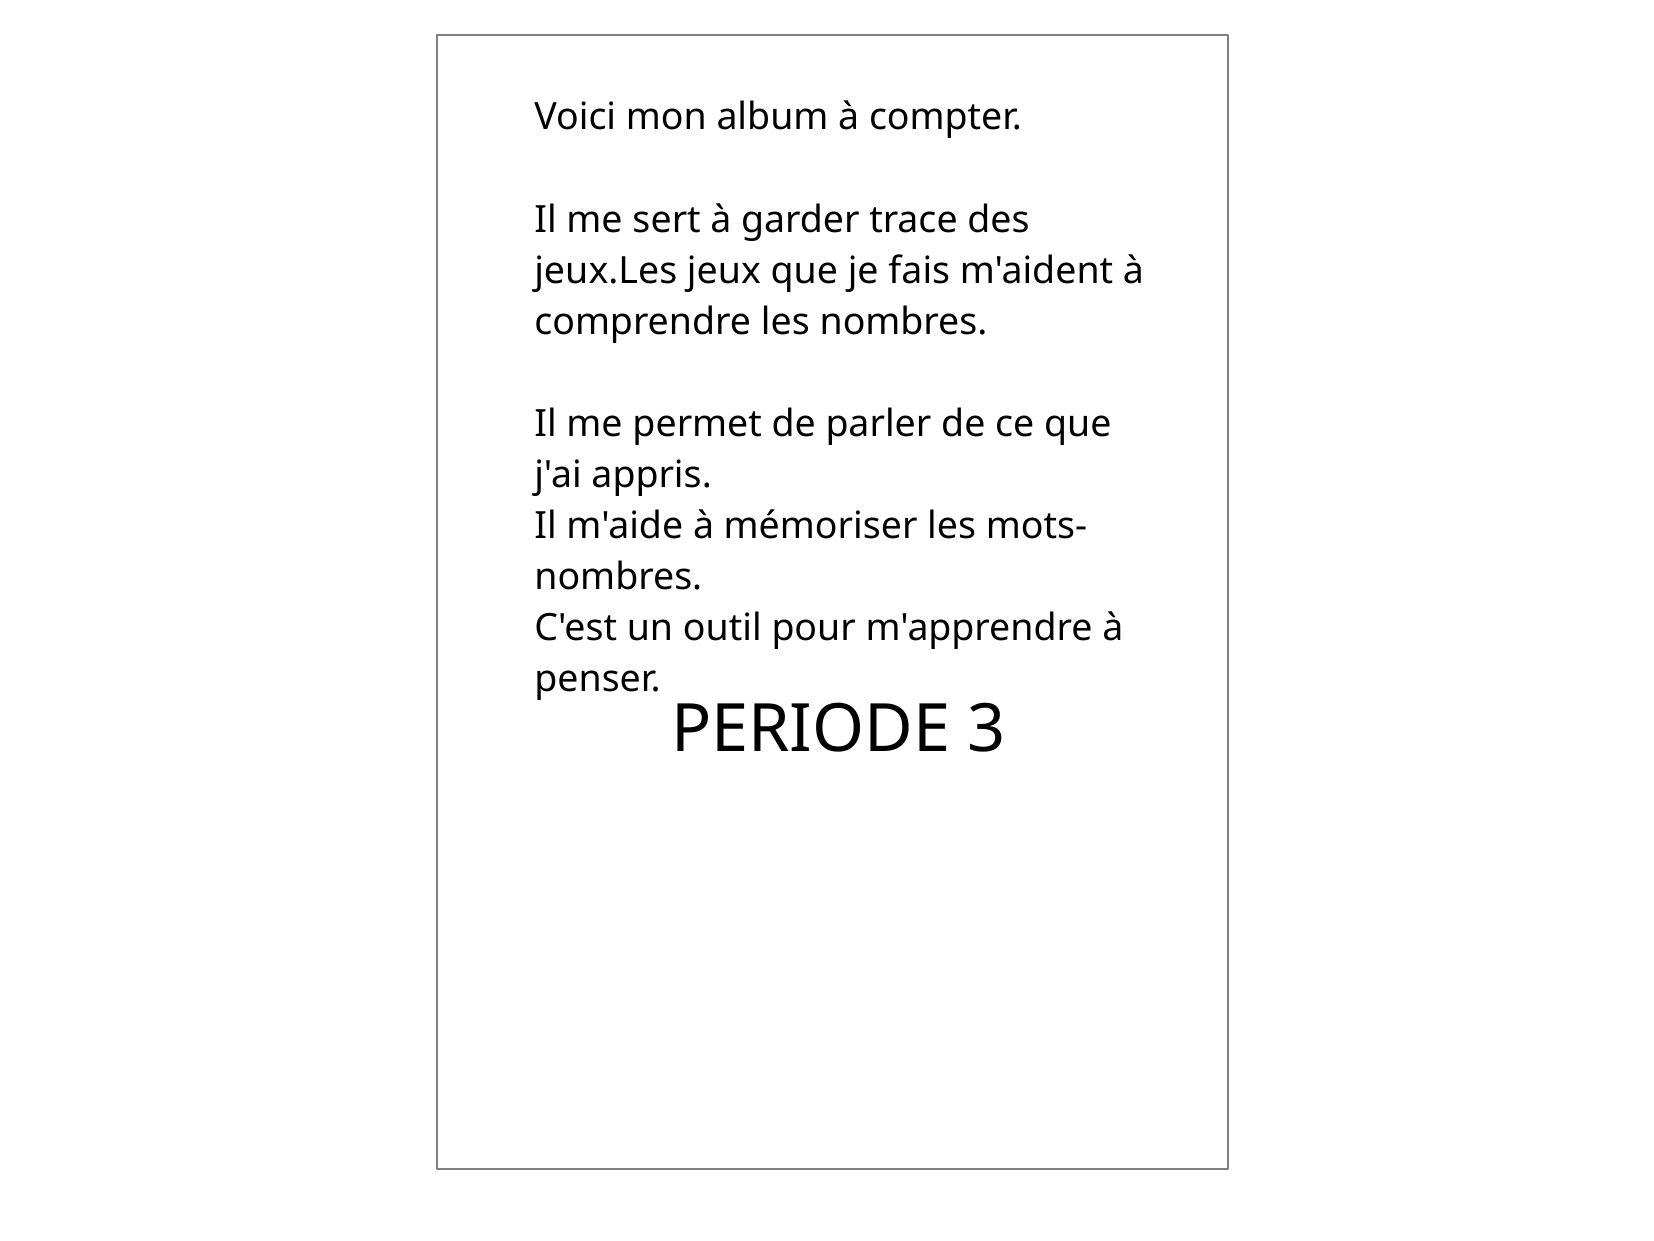

Voici mon album à compter.
Il me sert à garder trace des jeux.Les jeux que je fais m'aident à comprendre les nombres.
Il me permet de parler de ce que j'ai appris.
Il m'aide à mémoriser les mots-nombres.
C'est un outil pour m'apprendre à penser.
PERIODE 3